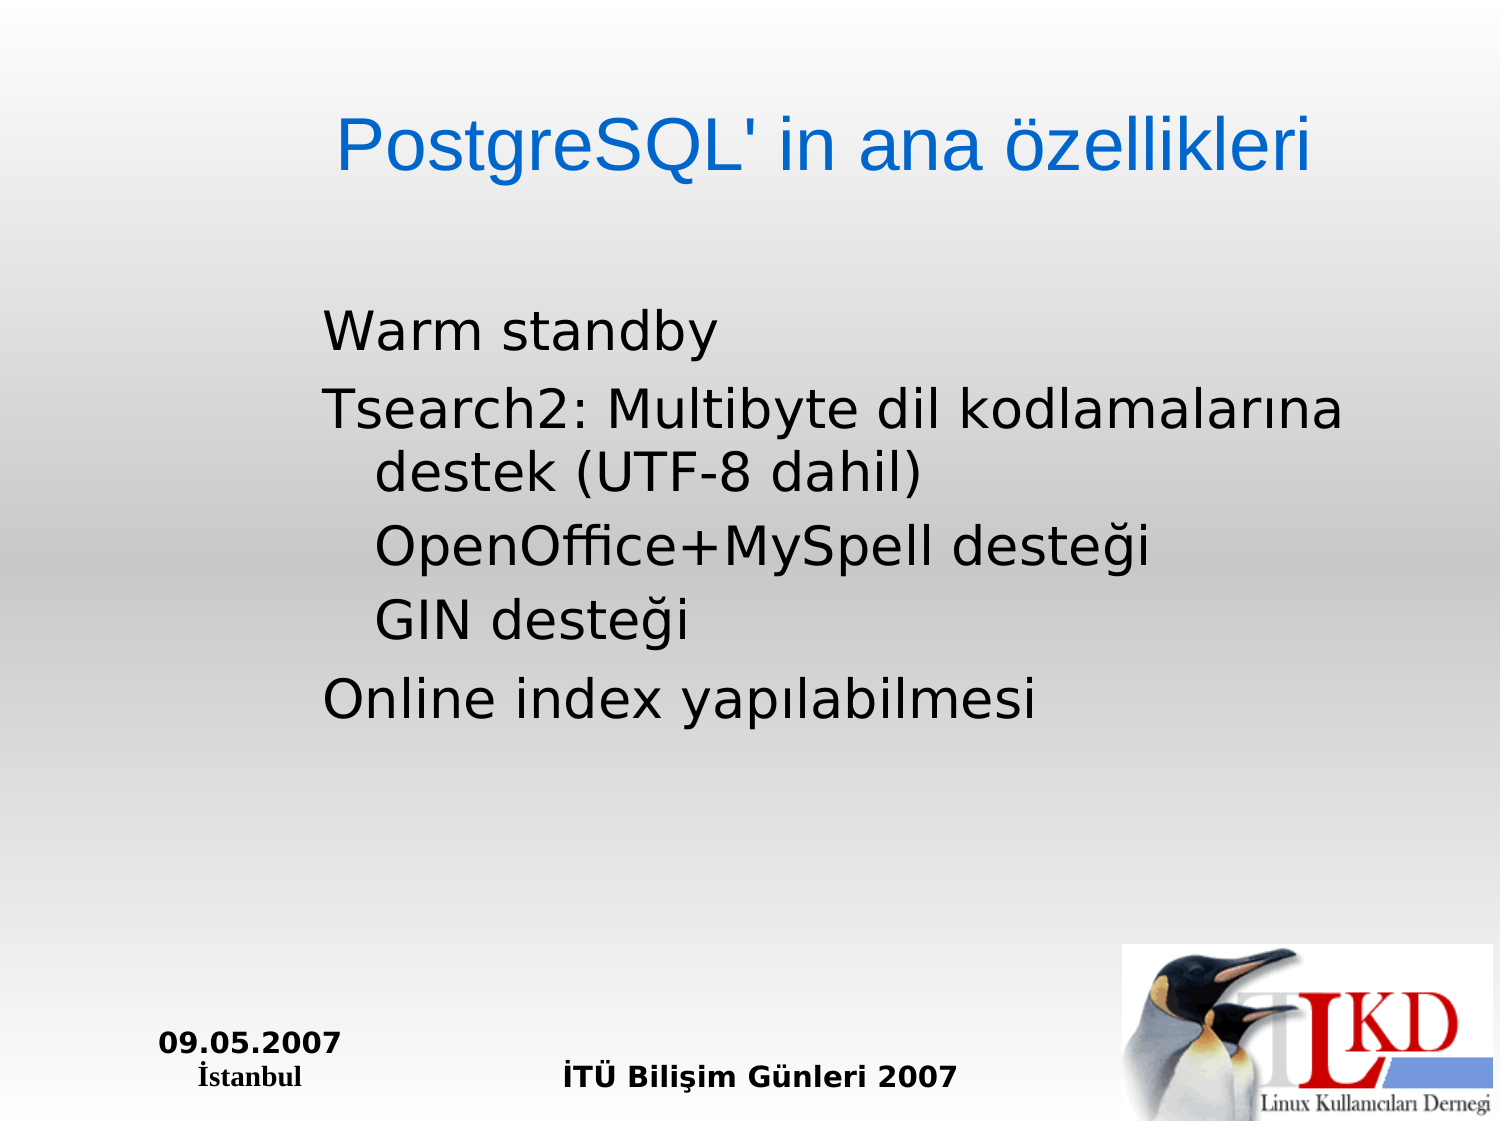

# PostgreSQL' in ana özellikleri
Warm standby
Tsearch2: Multibyte dil kodlamalarına destek (UTF-8 dahil)
OpenOffice+MySpell desteği
GIN desteği
Online index yapılabilmesi